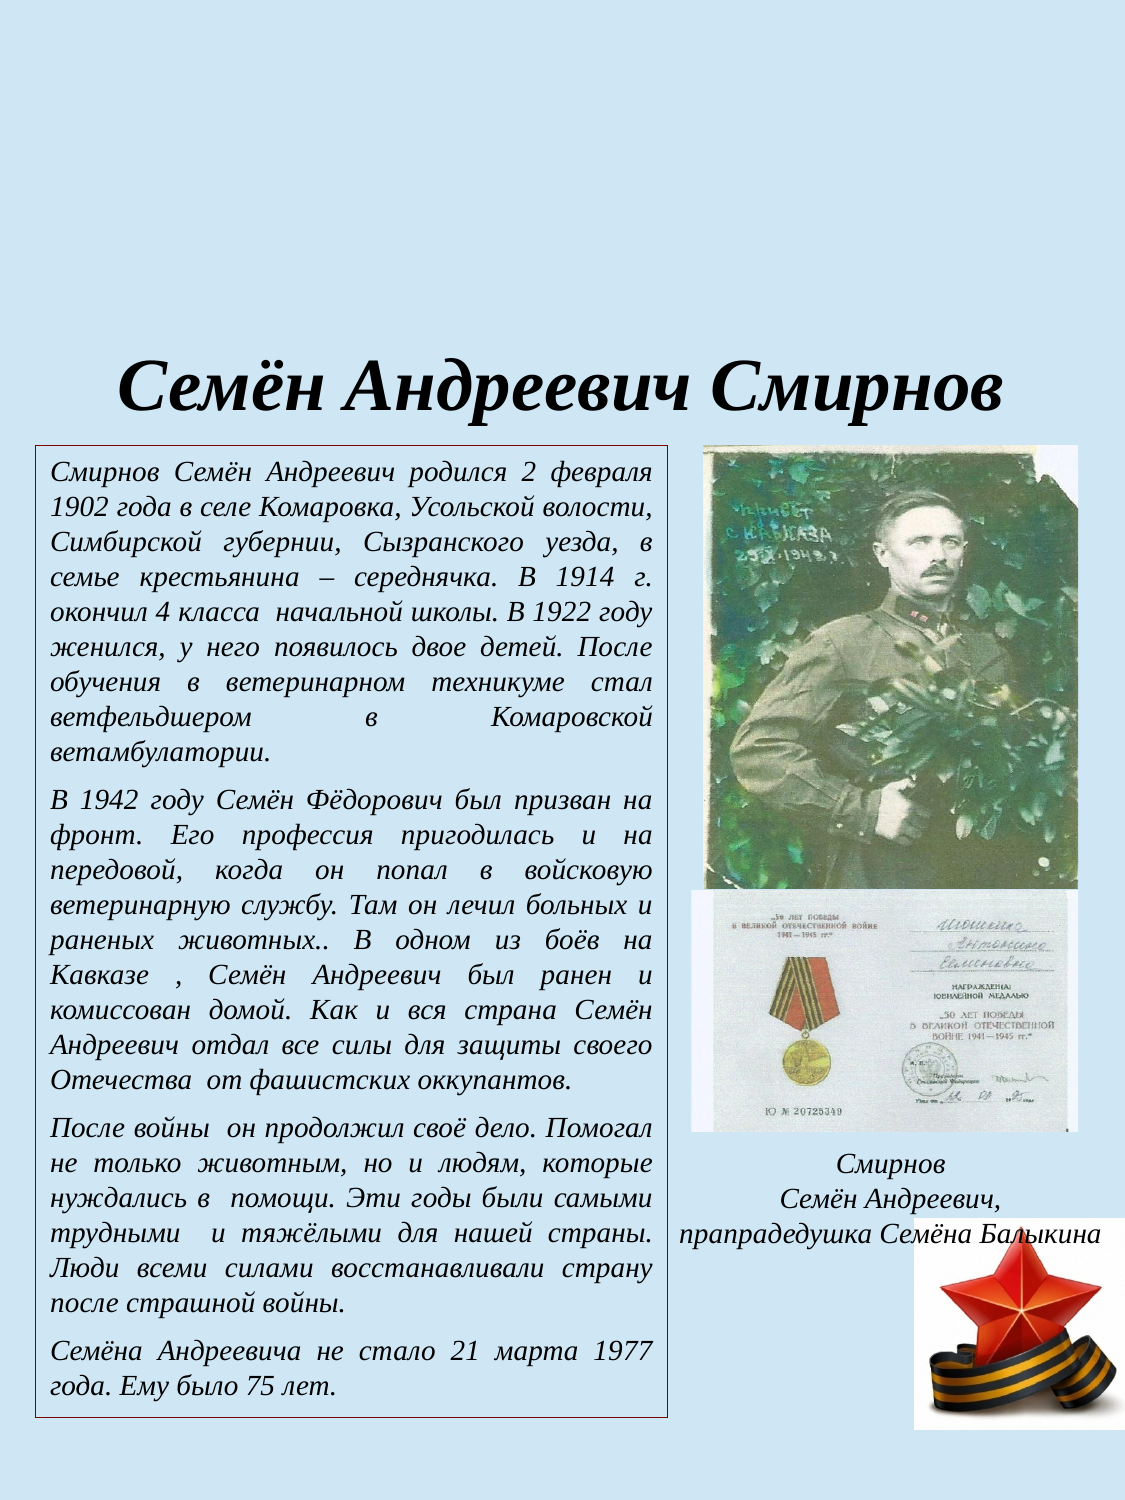

# Семён Андреевич Смирнов
Смирнов Семён Андреевич родился 2 февраля 1902 года в селе Комаровка, Усольской волости, Симбирской губернии, Сызранского уезда, в семье крестьянина – середнячка. В 1914 г. окончил 4 класса начальной школы. В 1922 году женился, у него появилось двое детей. После обучения в ветеринарном техникуме стал ветфельдшером в Комаровской ветамбулатории.
В 1942 году Семён Фёдорович был призван на фронт. Его профессия пригодилась и на передовой, когда он попал в войсковую ветеринарную службу. Там он лечил больных и раненых животных.. В одном из боёв на Кавказе , Семён Андреевич был ранен и комиссован домой. Как и вся страна Семён Андреевич отдал все силы для защиты своего Отечества от фашистских оккупантов.
После войны он продолжил своё дело. Помогал не только животным, но и людям, которые нуждались в помощи. Эти годы были самыми трудными и тяжёлыми для нашей страны. Люди всеми силами восстанавливали страну после страшной войны.
Семёна Андреевича не стало 21 марта 1977 года. Ему было 75 лет.
Смирнов
Семён Андреевич,
прапрадедушка Семёна Балыкина